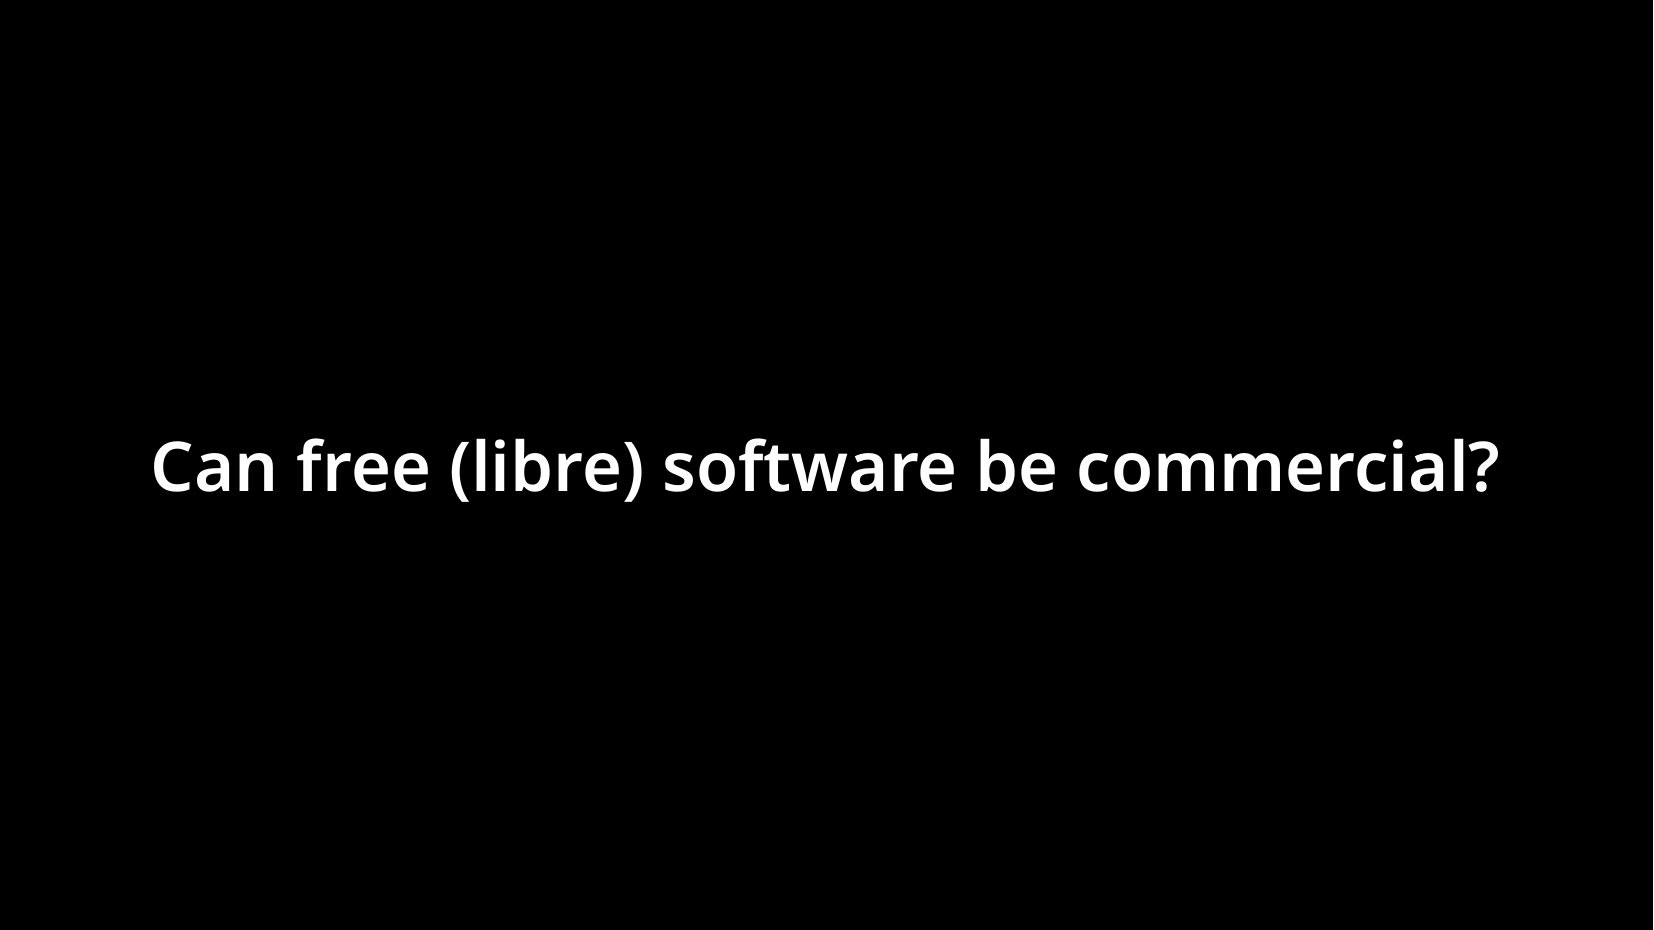

# Can free (libre) software be commercial?